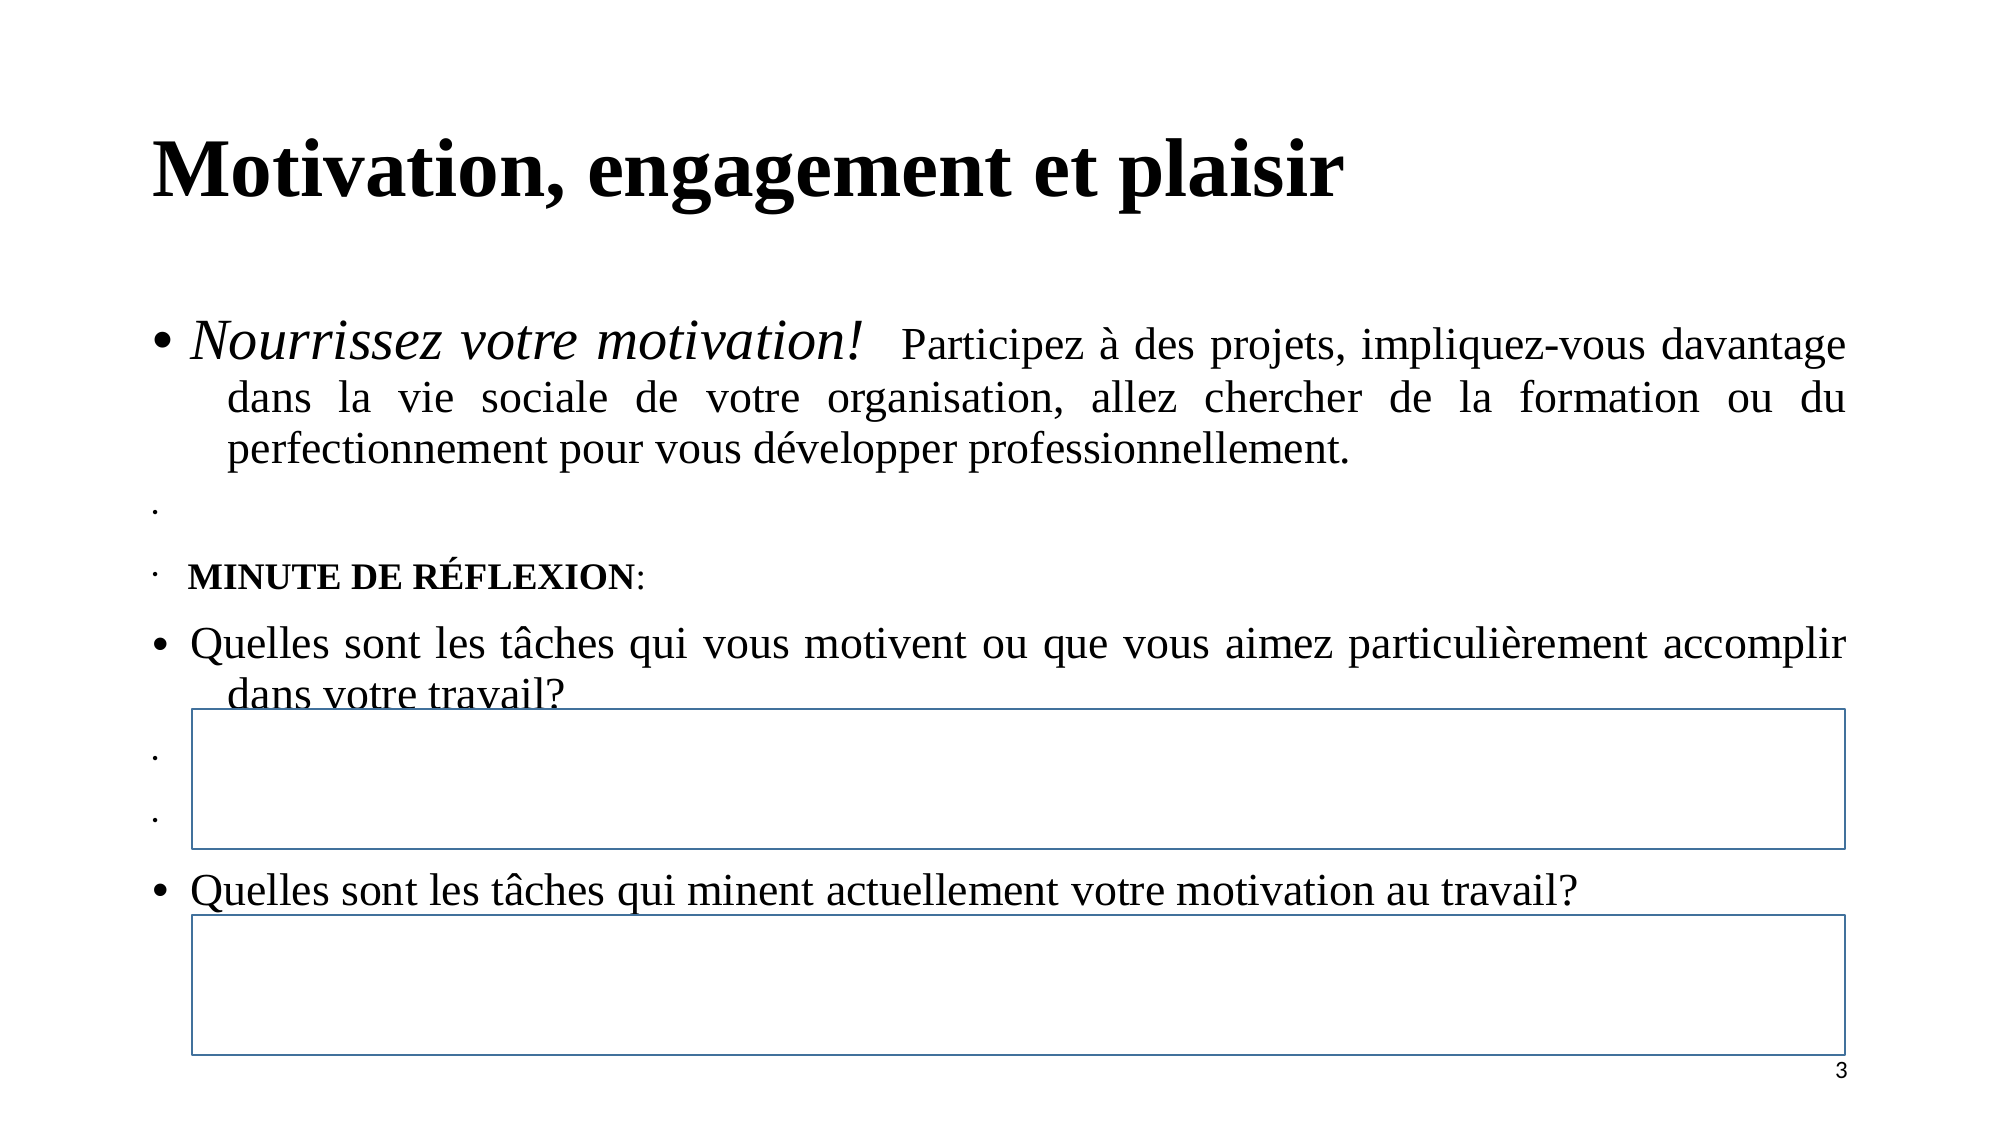

# Motivation, engagement et plaisir
Nourrissez votre motivation! Participez à des projets, impliquez-vous davantage dans la vie sociale de votre organisation, allez chercher de la formation ou du perfectionnement pour vous développer professionnellement.
MINUTE DE RÉFLEXION:
Quelles sont les tâches qui vous motivent ou que vous aimez particulièrement accomplir dans votre travail?
Quelles sont les tâches qui minent actuellement votre motivation au travail?
3